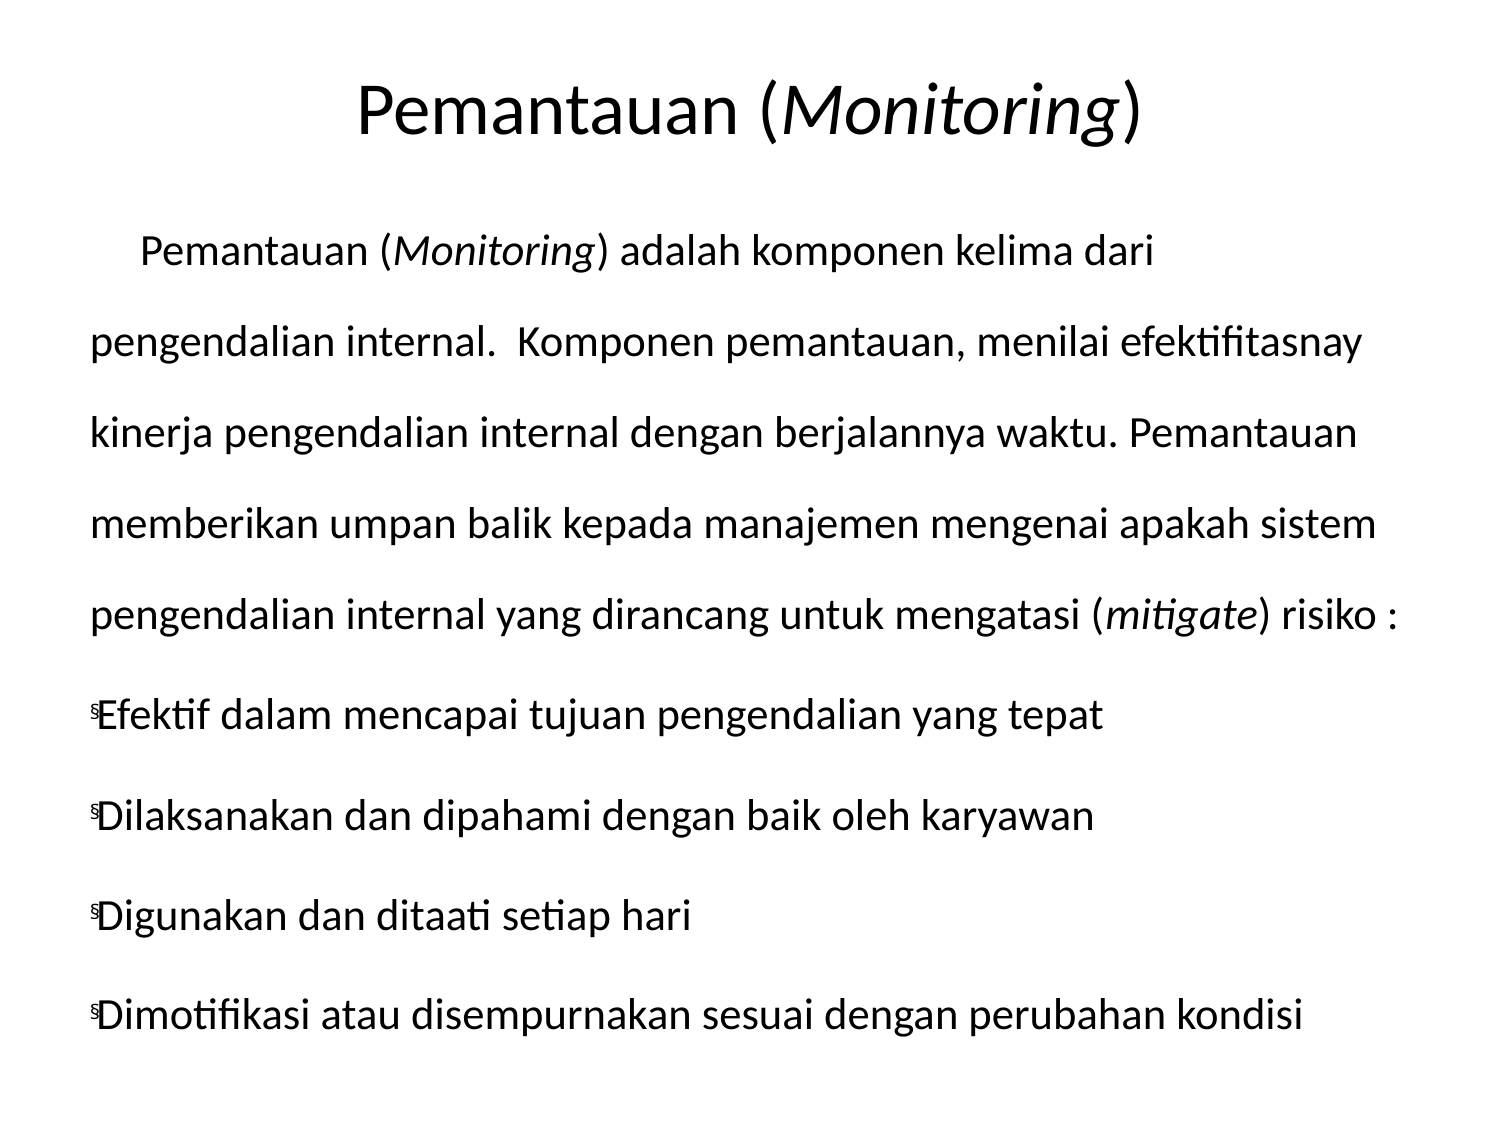

# Pemantauan (Monitoring)
	Pemantauan (Monitoring) adalah komponen kelima dari pengendalian internal. Komponen pemantauan, menilai efektifitasnay kinerja pengendalian internal dengan berjalannya waktu. Pemantauan memberikan umpan balik kepada manajemen mengenai apakah sistem pengendalian internal yang dirancang untuk mengatasi (mitigate) risiko :
Efektif dalam mencapai tujuan pengendalian yang tepat
Dilaksanakan dan dipahami dengan baik oleh karyawan
Digunakan dan ditaati setiap hari
Dimotifikasi atau disempurnakan sesuai dengan perubahan kondisi